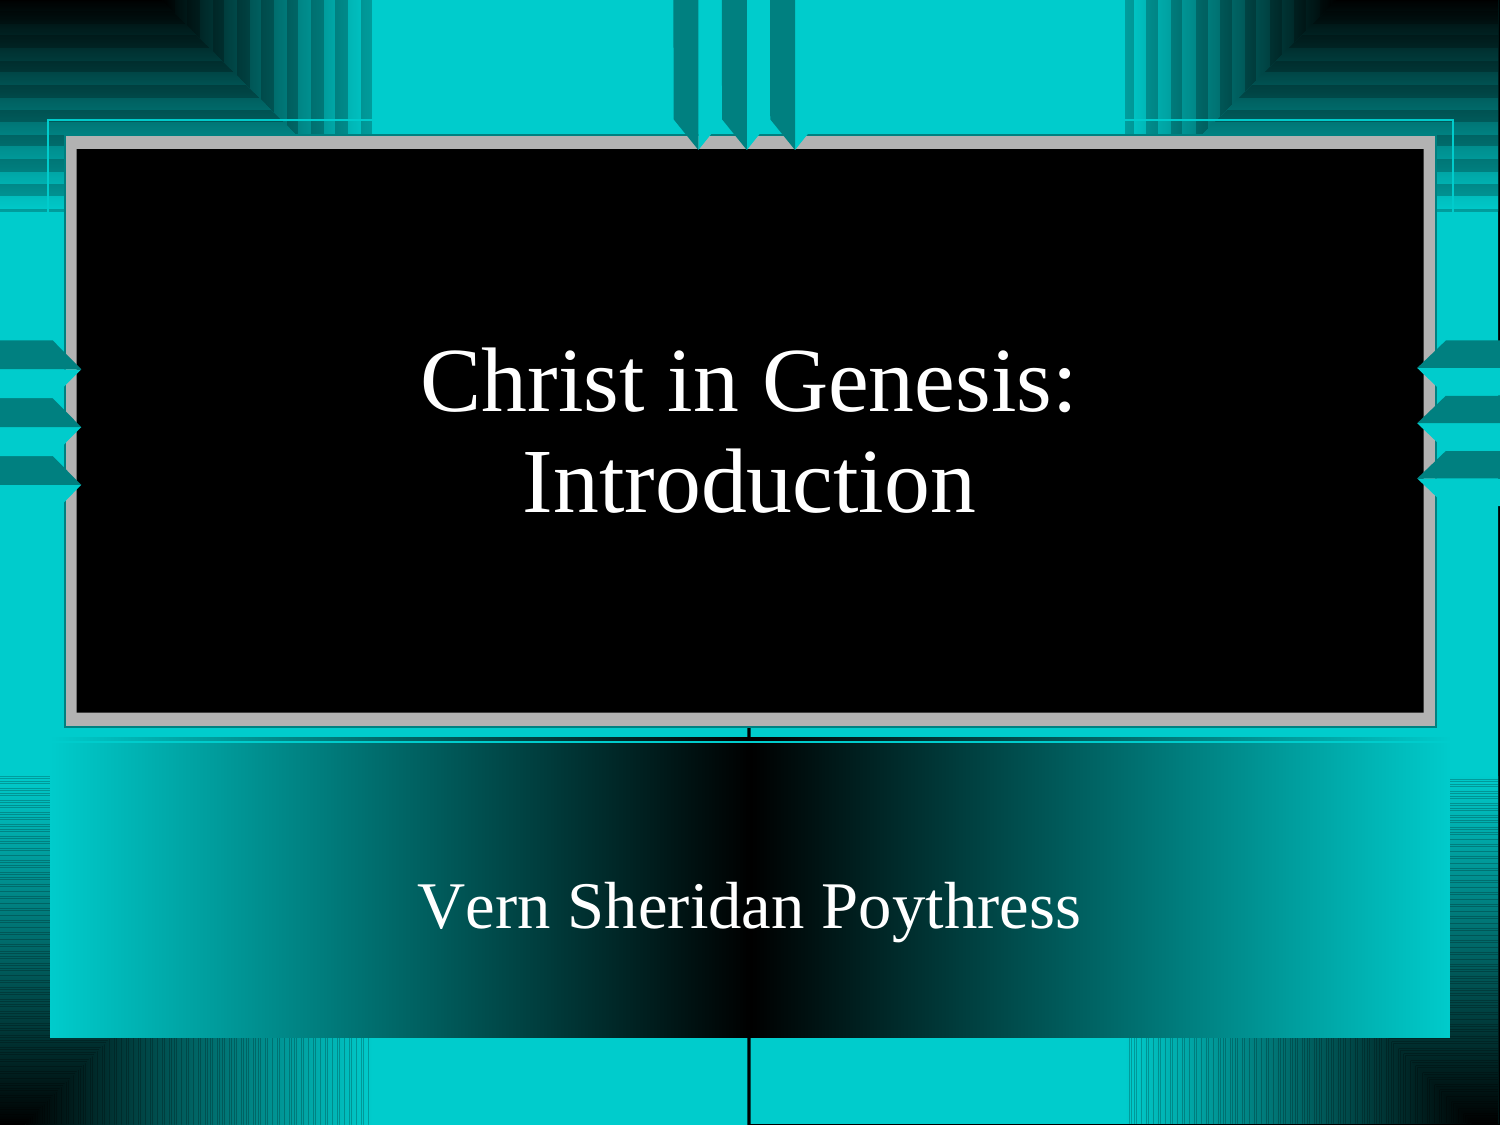

# Christ in Genesis: Introduction
Vern Sheridan Poythress